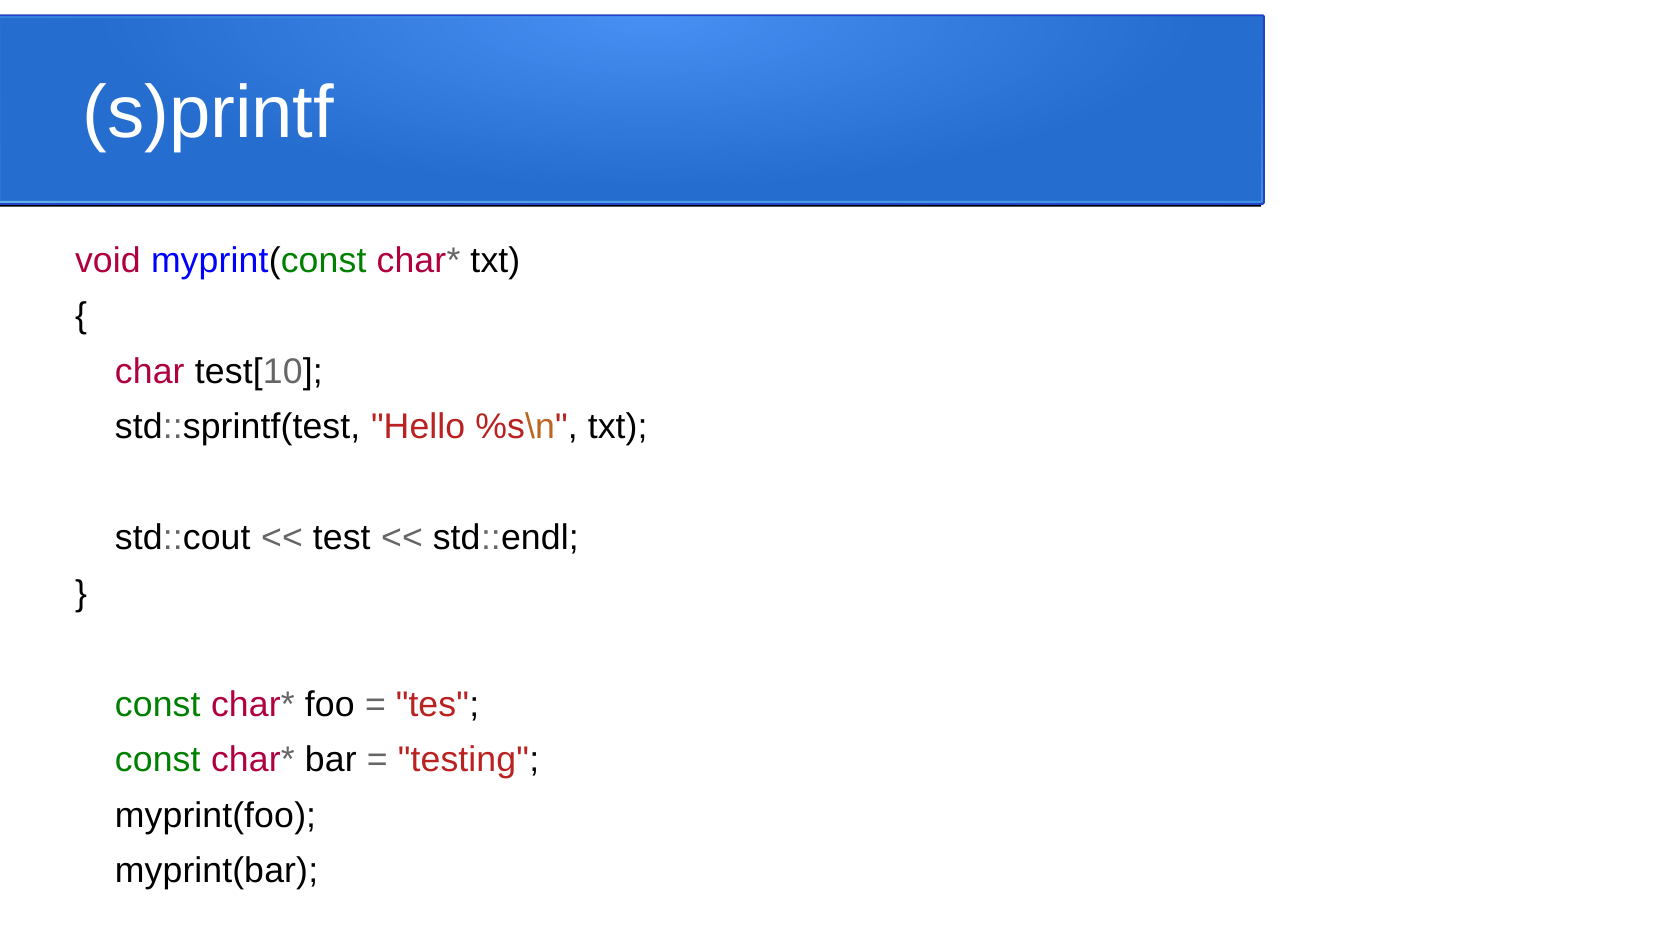

# (s)printf
void myprint(const char* txt)
{
 char test[10];
 std::sprintf(test, "Hello %s\n", txt);
 std::cout << test << std::endl;
}
 const char* foo = "tes";
 const char* bar = "testing";
 myprint(foo);
 myprint(bar);